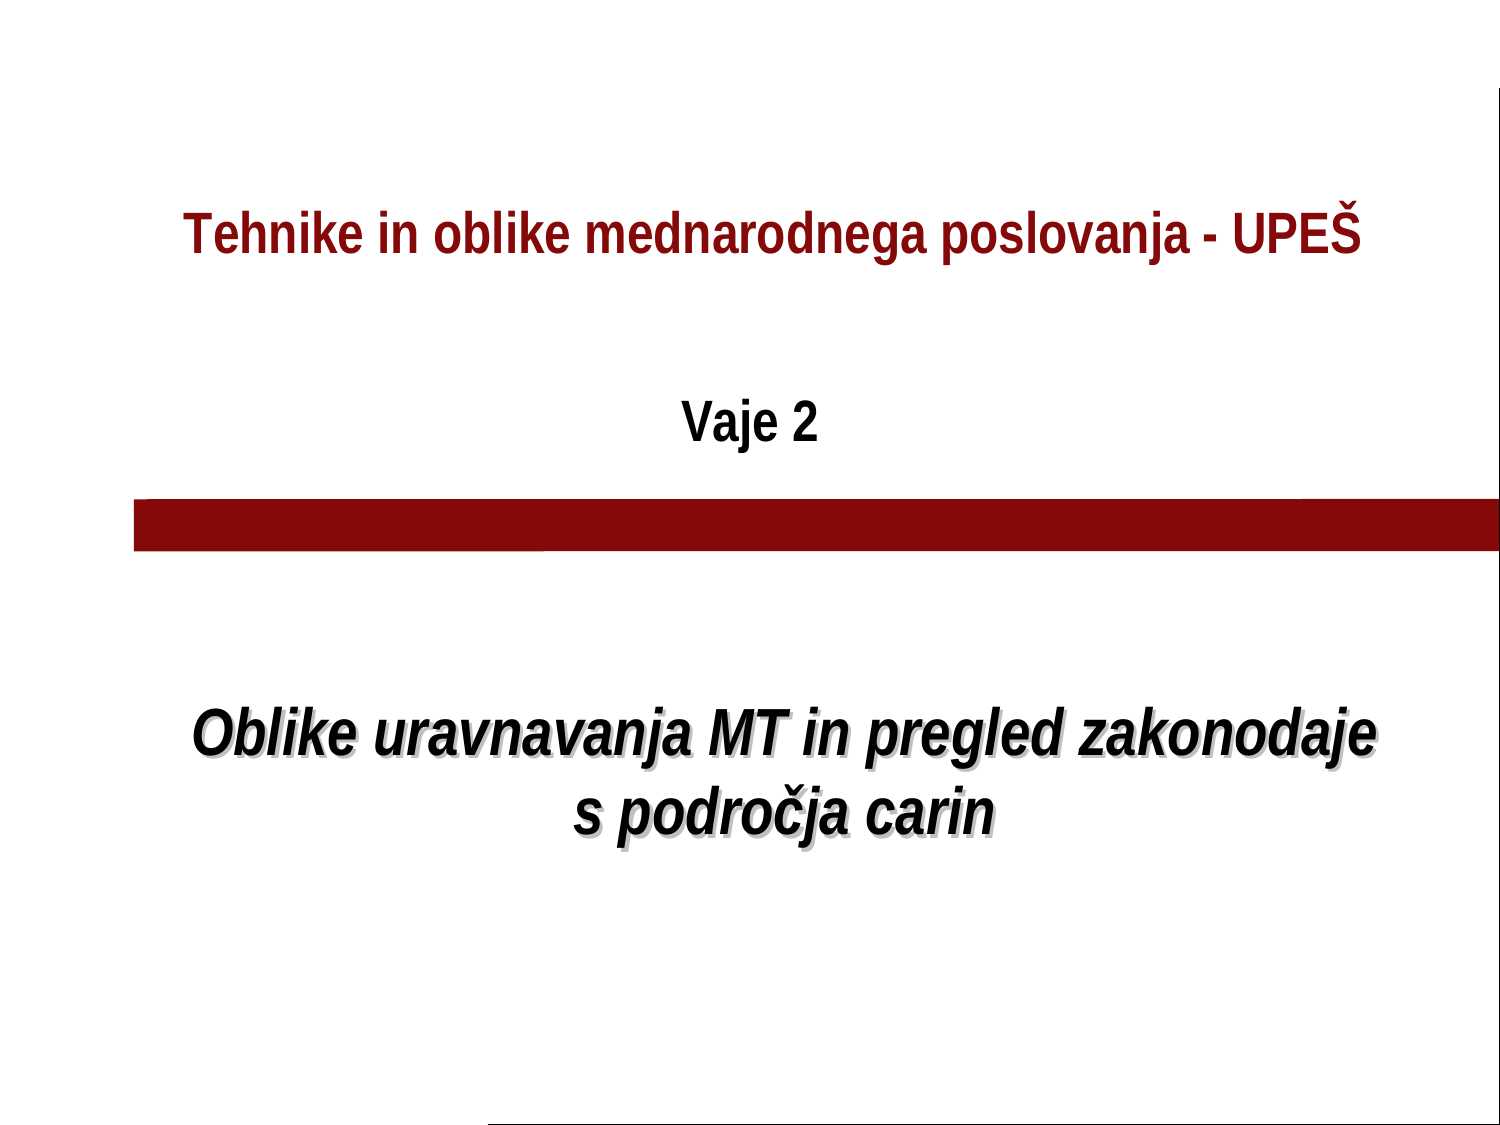

# Oblike uravnavanja MT in pregled zakonodaje s področja carin